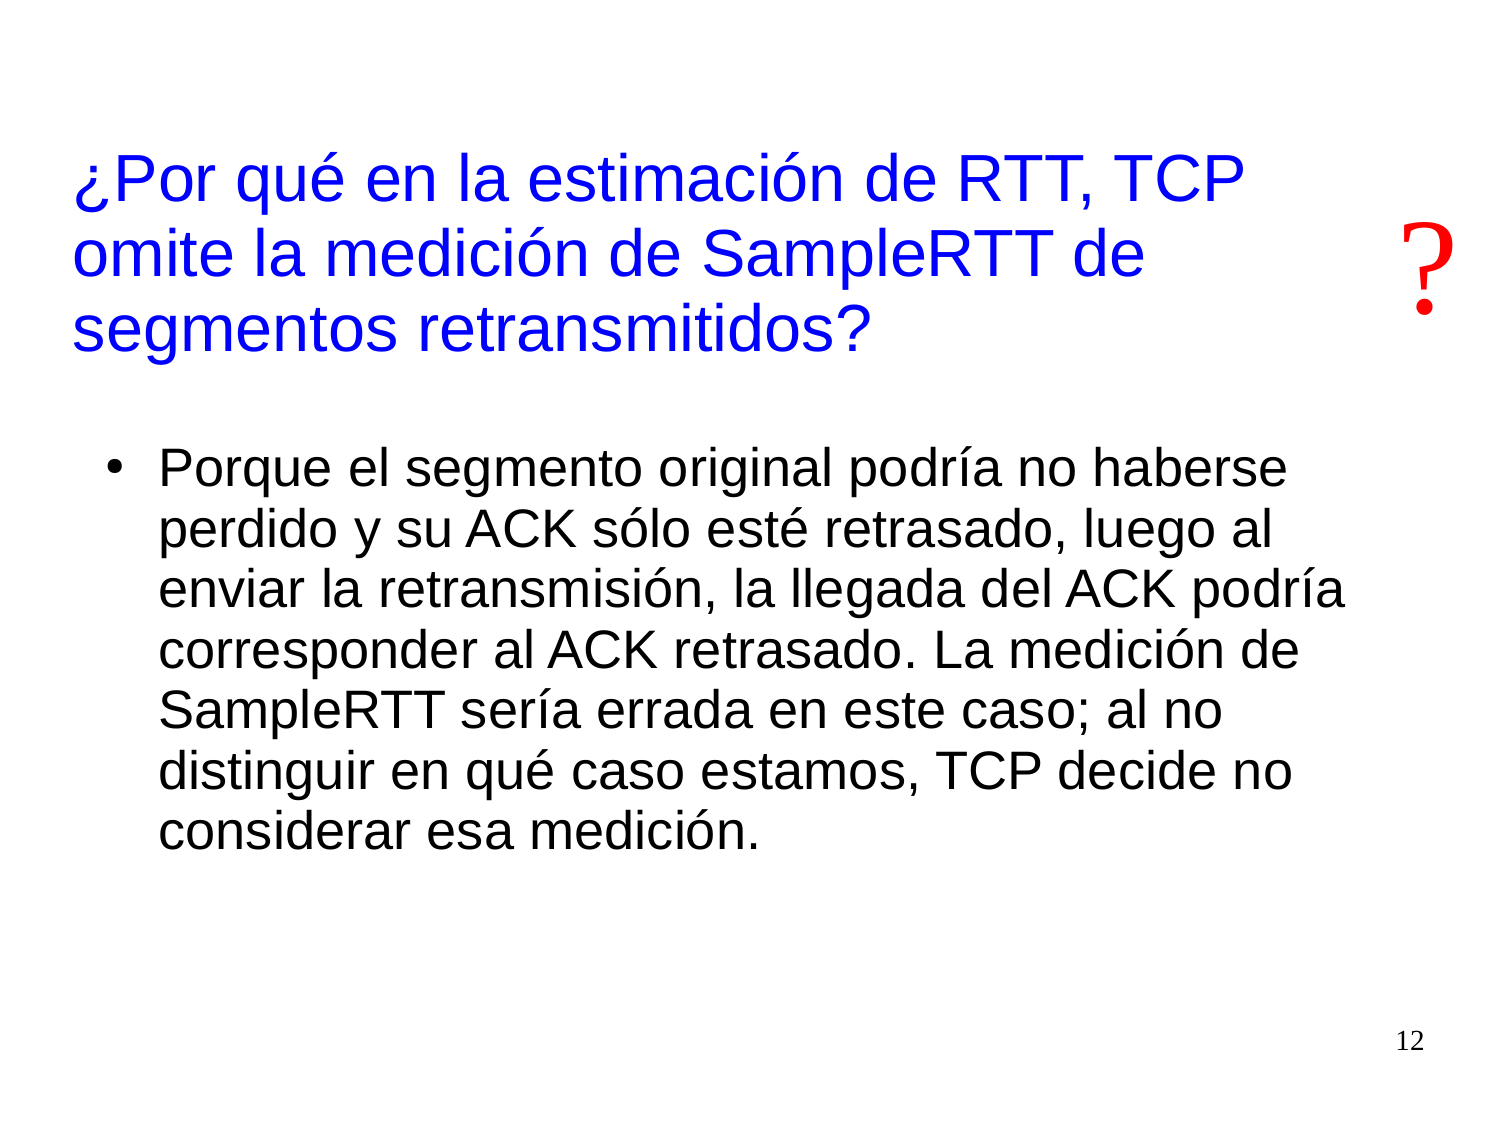

# ¿Por qué en la estimación de RTT, TCP omite la medición de SampleRTT de segmentos retransmitidos?
Porque el segmento original podría no haberse perdido y su ACK sólo esté retrasado, luego al enviar la retransmisión, la llegada del ACK podría corresponder al ACK retrasado. La medición de SampleRTT sería errada en este caso; al no distinguir en qué caso estamos, TCP decide no considerar esa medición.
12